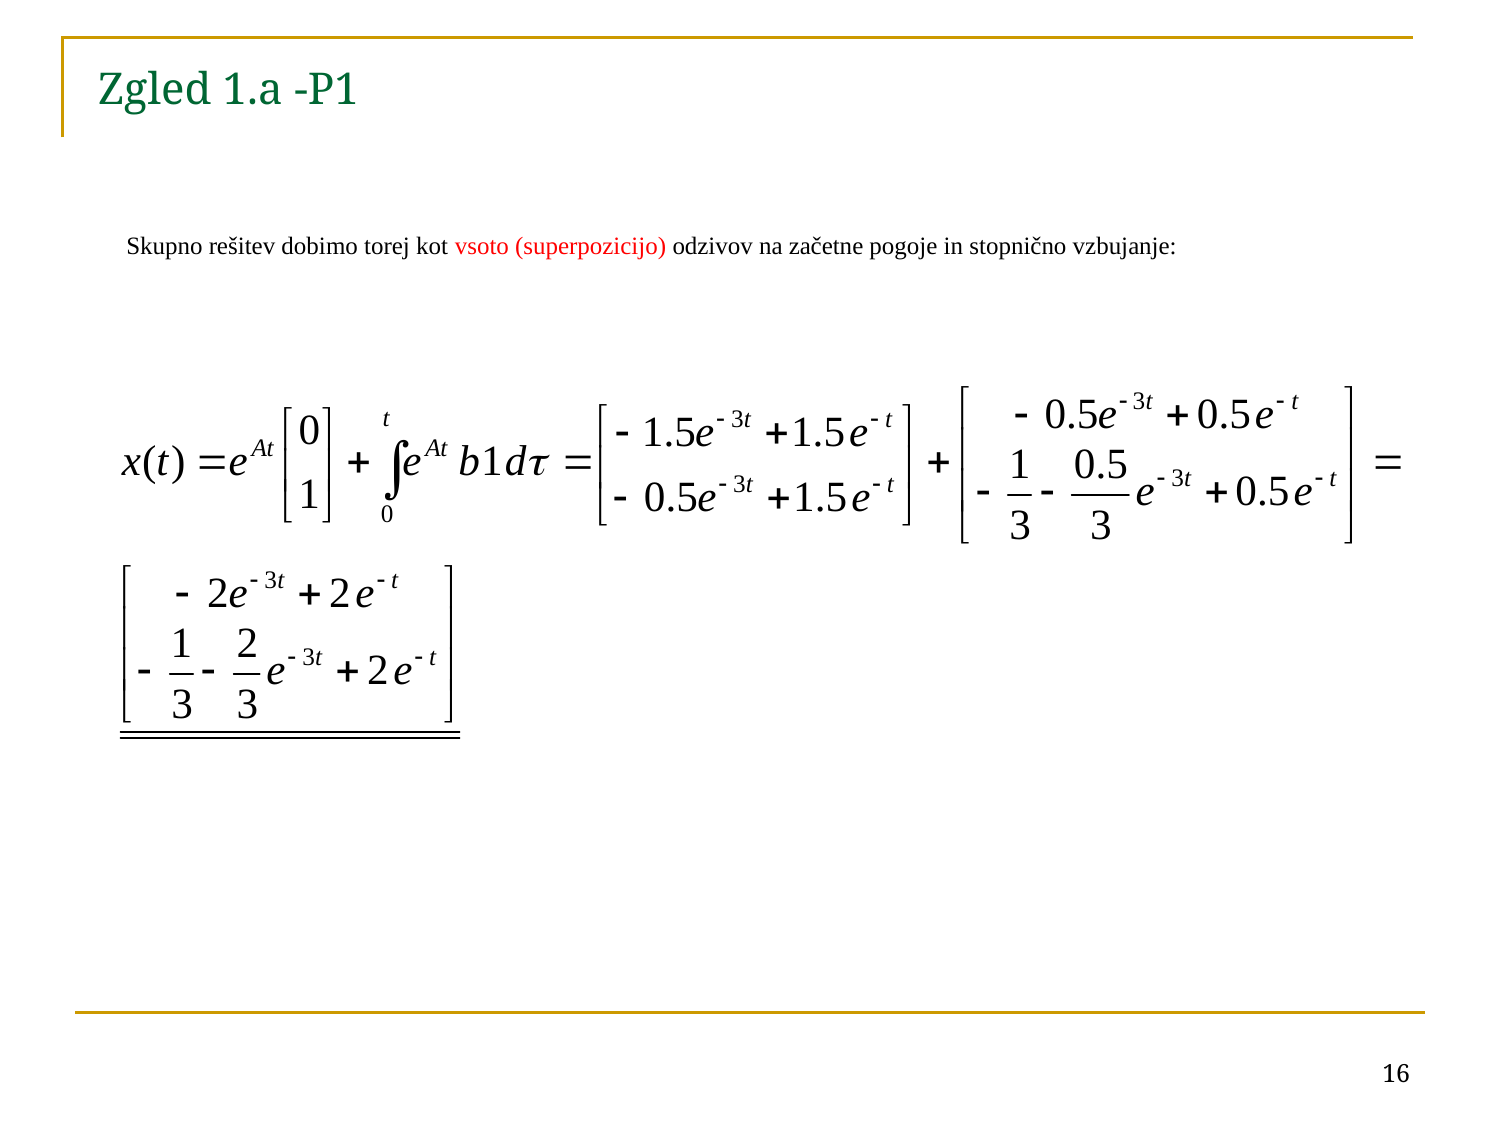

# Zgled 1.a -P1
Skupno rešitev dobimo torej kot vsoto (superpozicijo) odzivov na začetne pogoje in stopnično vzbujanje: